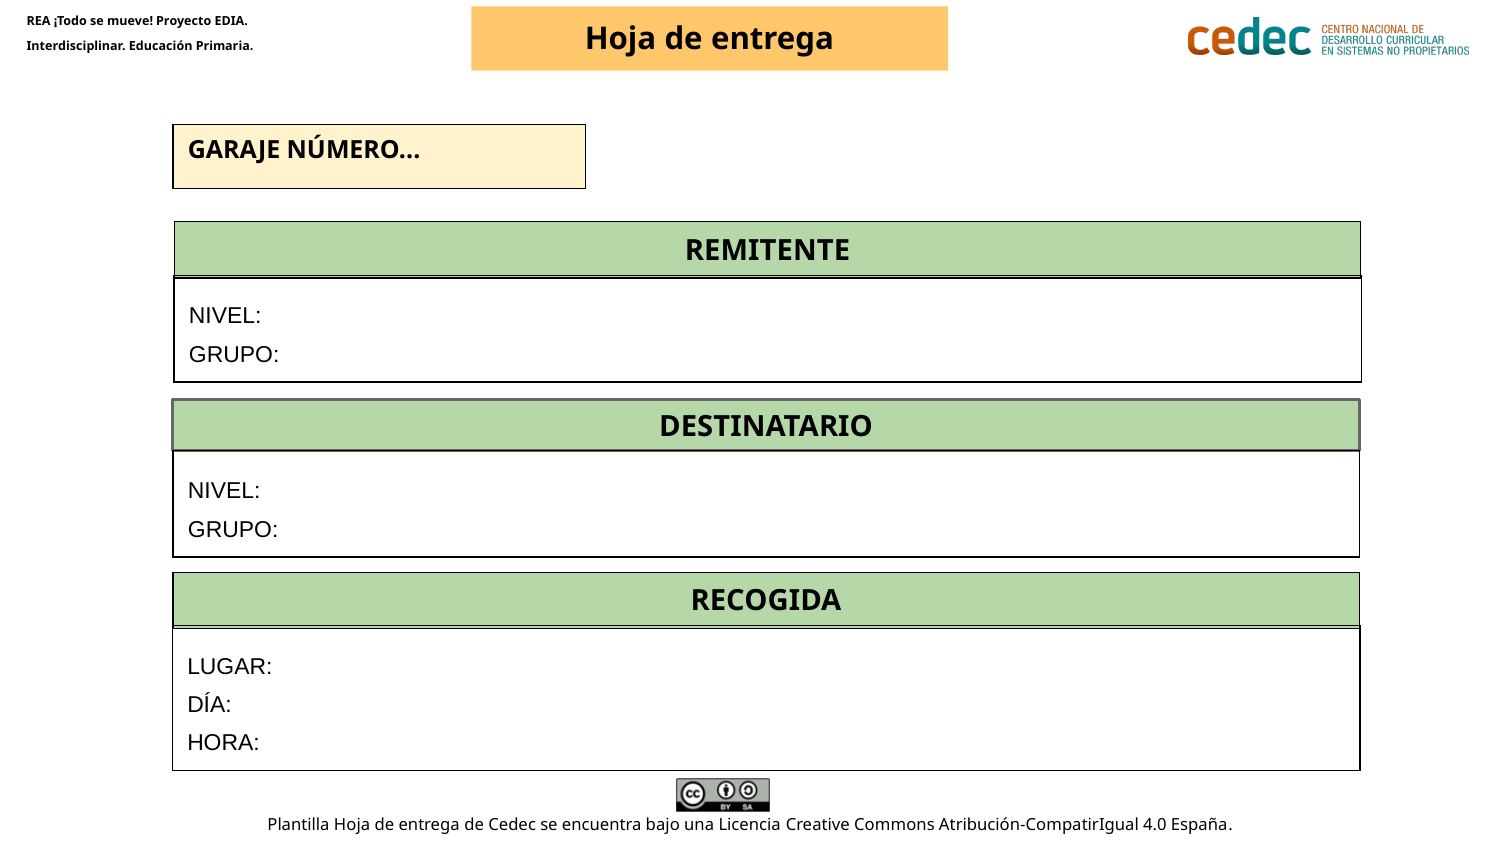

REA ¡Todo se mueve! Proyecto EDIA.
Interdisciplinar. Educación Primaria.
Hoja de entrega
| GARAJE NÚMERO... |
| --- |
| REMITENTE |
| --- |
| NIVEL: GRUPO: |
| --- |
DESTINATARIO
| NIVEL: GRUPO: |
| --- |
| RECOGIDA |
| --- |
| LUGAR: DÍA: HORA: |
| --- |
Plantilla Hoja de entrega de Cedec se encuentra bajo una Licencia Creative Commons Atribución-CompatirIgual 4.0 España.